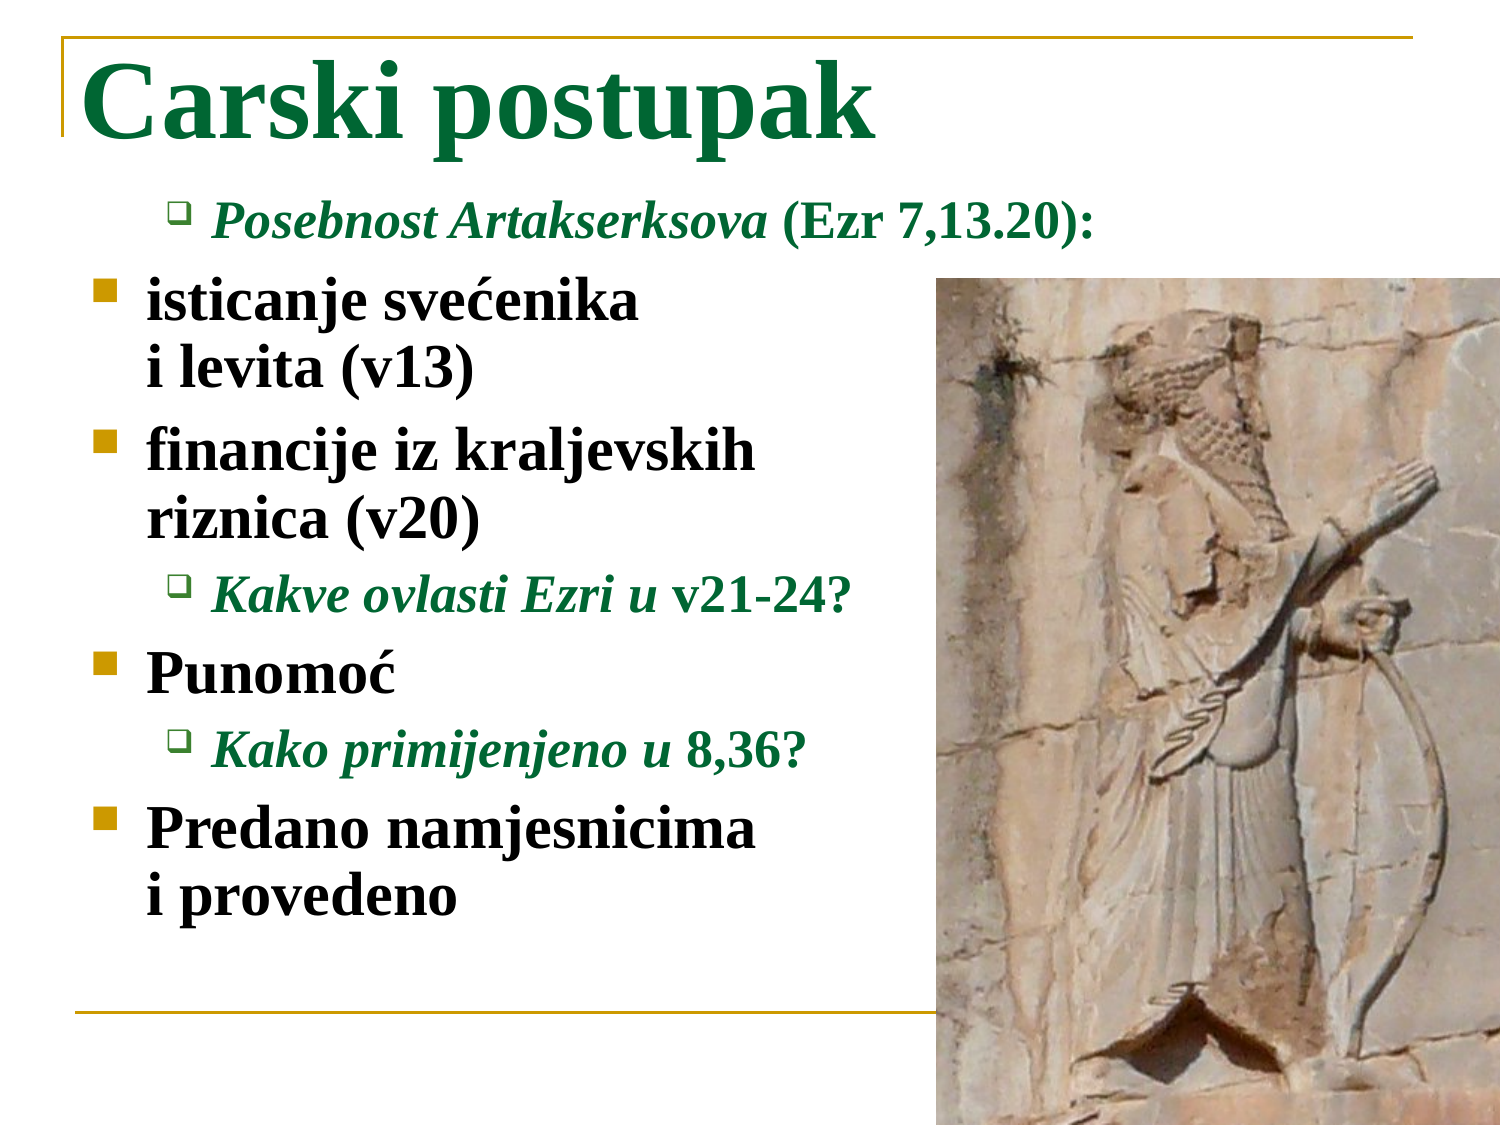

# Carski postupak
Posebnost Artakserksova (Ezr 7,13.20):
isticanje svećenika
i levita (v13)
financije iz kraljevskih
riznica (v20)
Kakve ovlasti Ezri u v21-24?
Punomoć
Kako primijenjeno u 8,36?
Predano namjesnicima
i provedeno